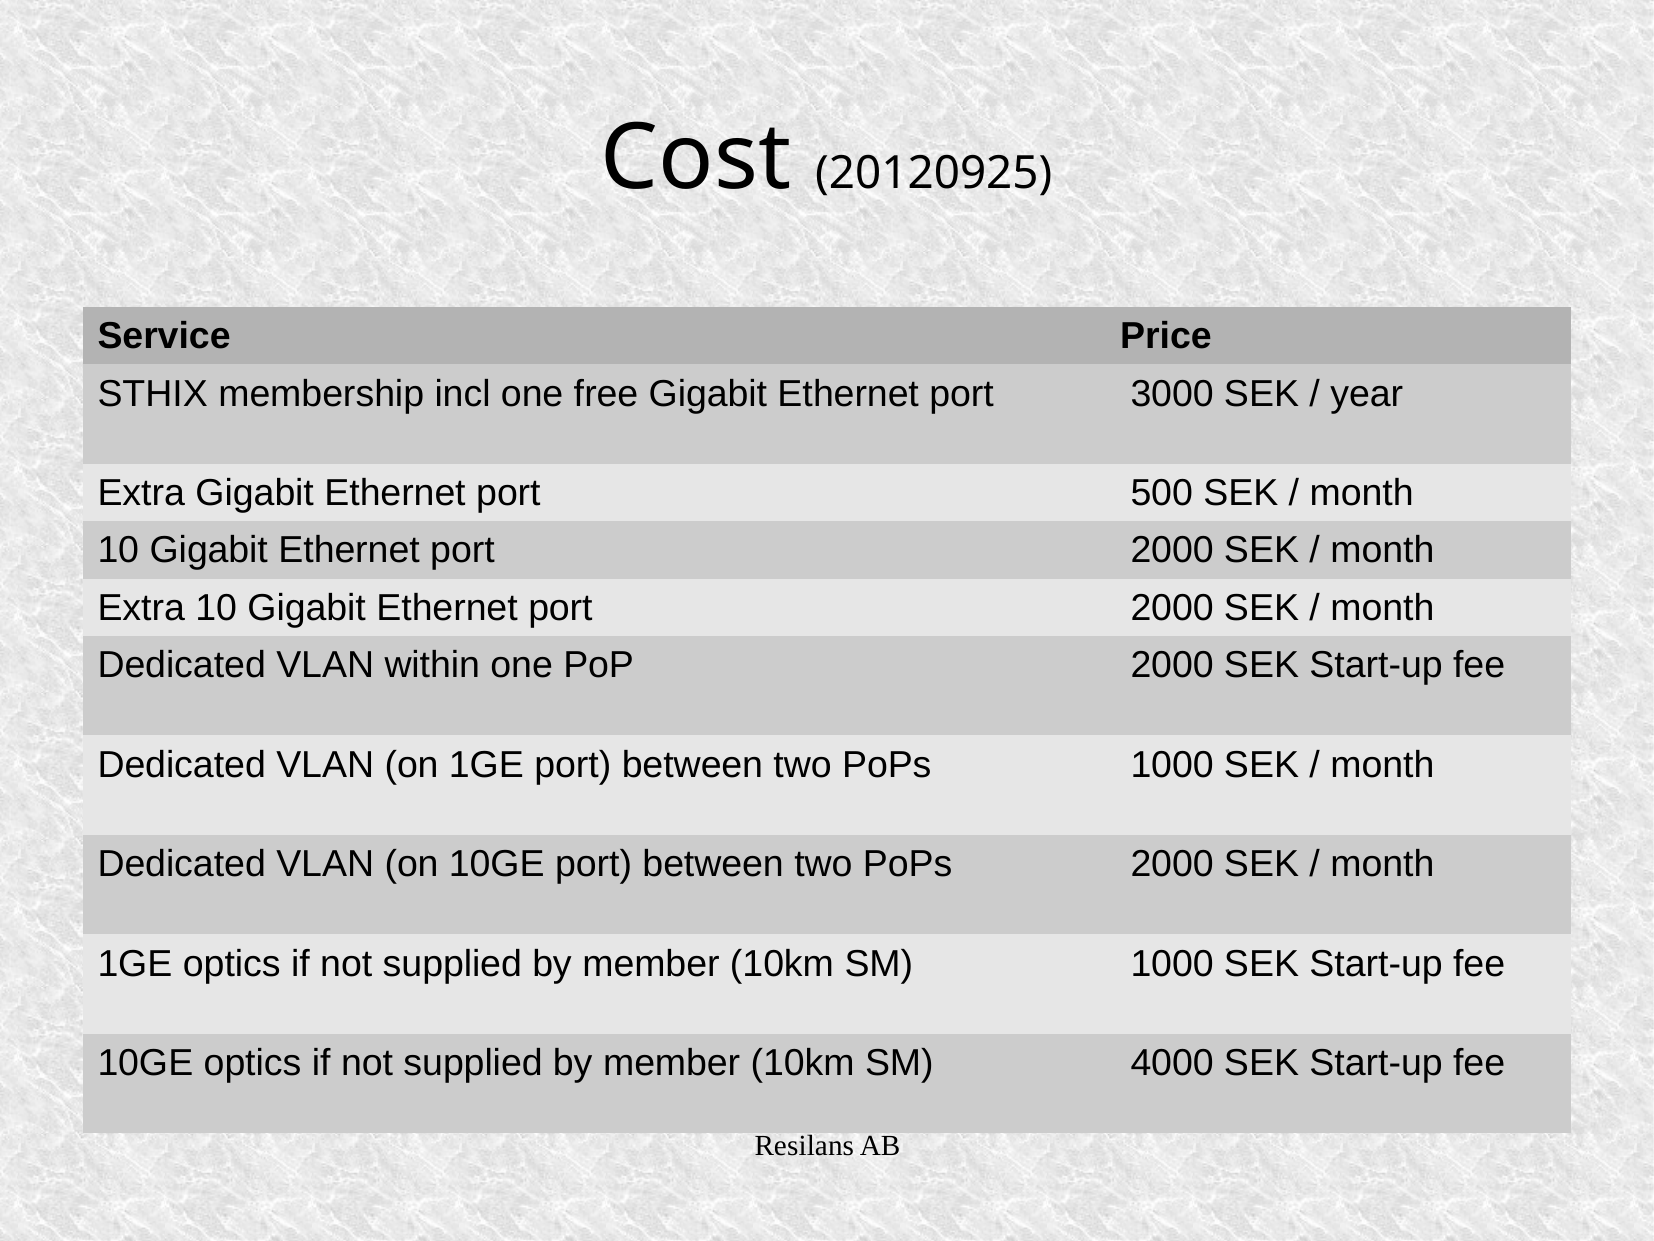

# Cost (20120925)
| Service | Price |
| --- | --- |
| STHIX membership incl one free Gigabit Ethernet port | 3000 SEK / year |
| Extra Gigabit Ethernet port | 500 SEK / month |
| 10 Gigabit Ethernet port | 2000 SEK / month |
| Extra 10 Gigabit Ethernet port | 2000 SEK / month |
| Dedicated VLAN within one PoP | 2000 SEK Start-up fee |
| Dedicated VLAN (on 1GE port) between two PoPs | 1000 SEK / month |
| Dedicated VLAN (on 10GE port) between two PoPs | 2000 SEK / month |
| 1GE optics if not supplied by member (10km SM) | 1000 SEK Start-up fee |
| 10GE optics if not supplied by member (10km SM) | 4000 SEK Start-up fee |
Resilans AB